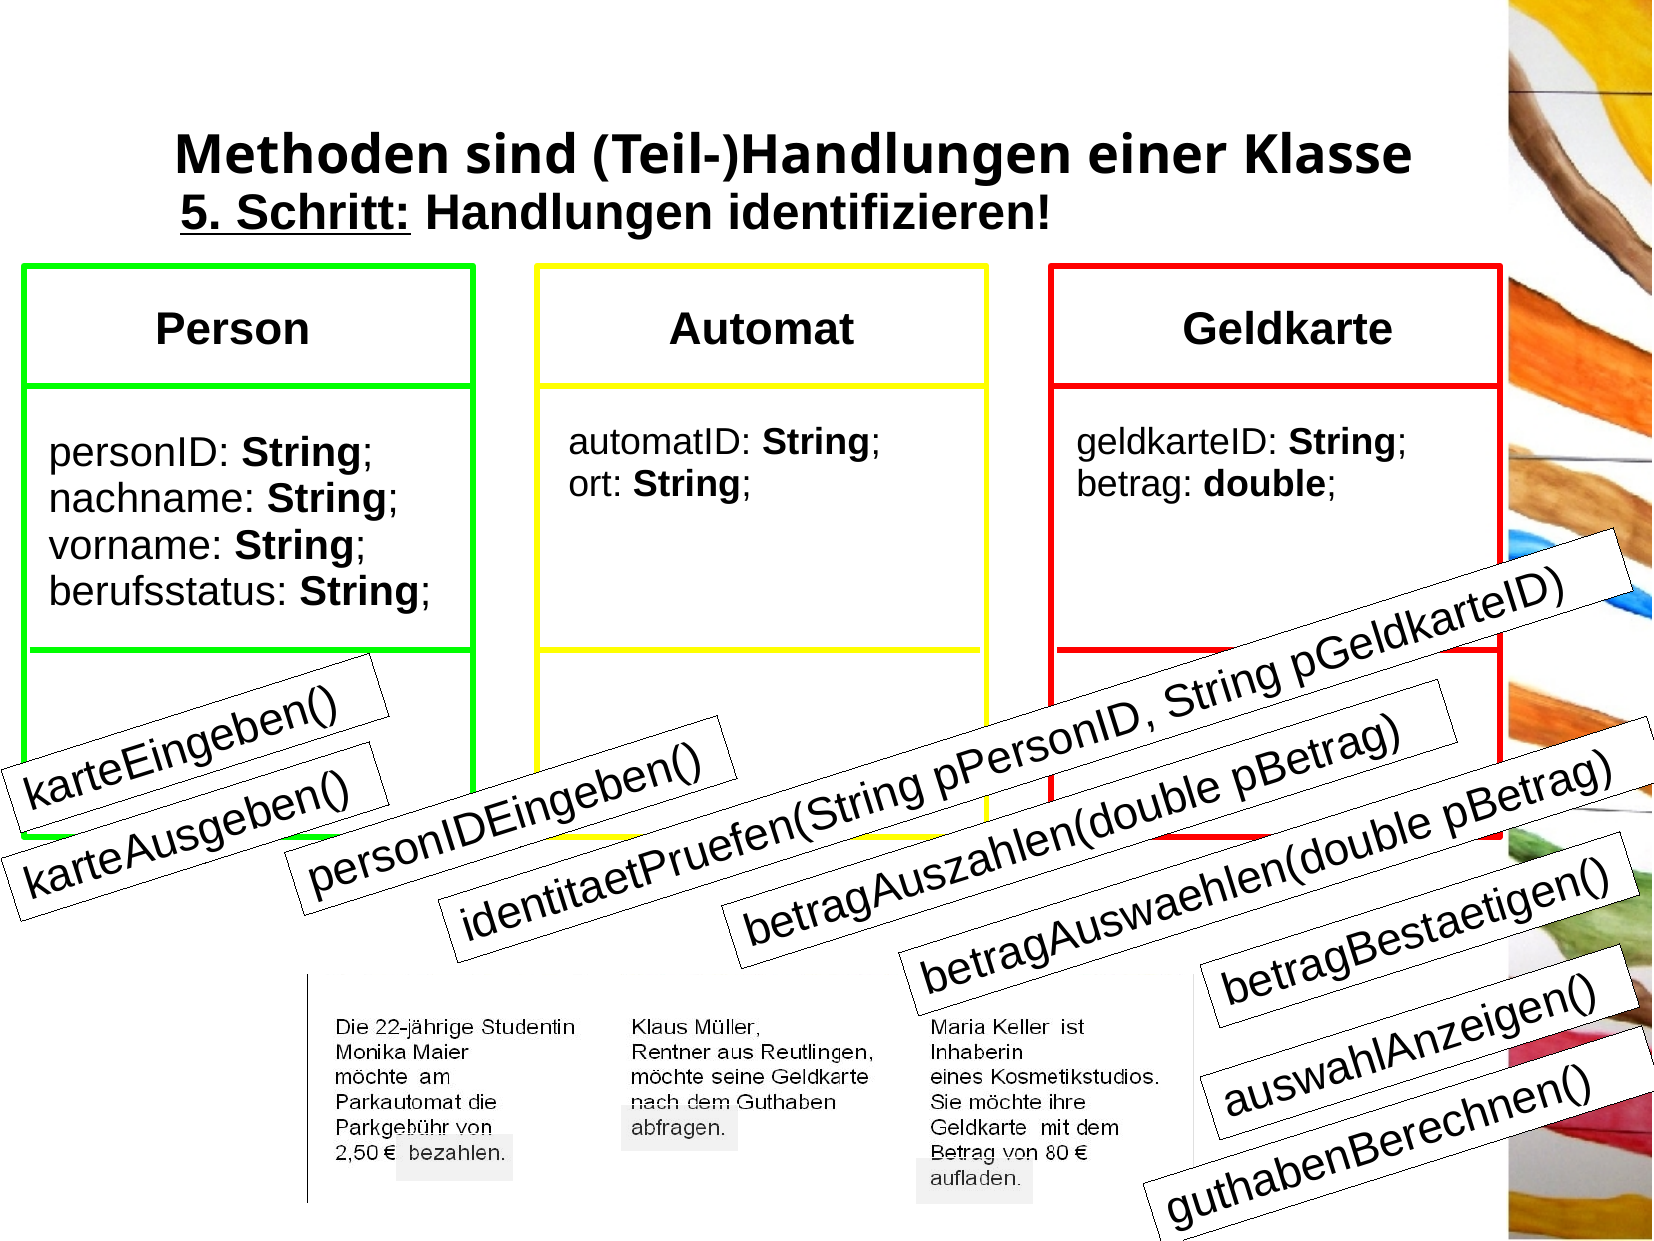

# Methoden sind (Teil-)Handlungen einer Klasse
5. Schritt: Handlungen identifizieren!
Person
Automat
Geldkarte
automatID: String;
ort: String;
geldkarteID: String;
betrag: double;
personID: String;
nachname: String;
vorname: String;
berufsstatus: String;
karteEingeben()
identitaetPruefen(String pPersonID, String pGeldkarteID)
personIDEingeben()
betragAuszahlen(double pBetrag)
karteAusgeben()
betragAuswaehlen(double pBetrag)
betragBestaetigen()
auswahlAnzeigen()
guthabenBerechnen()